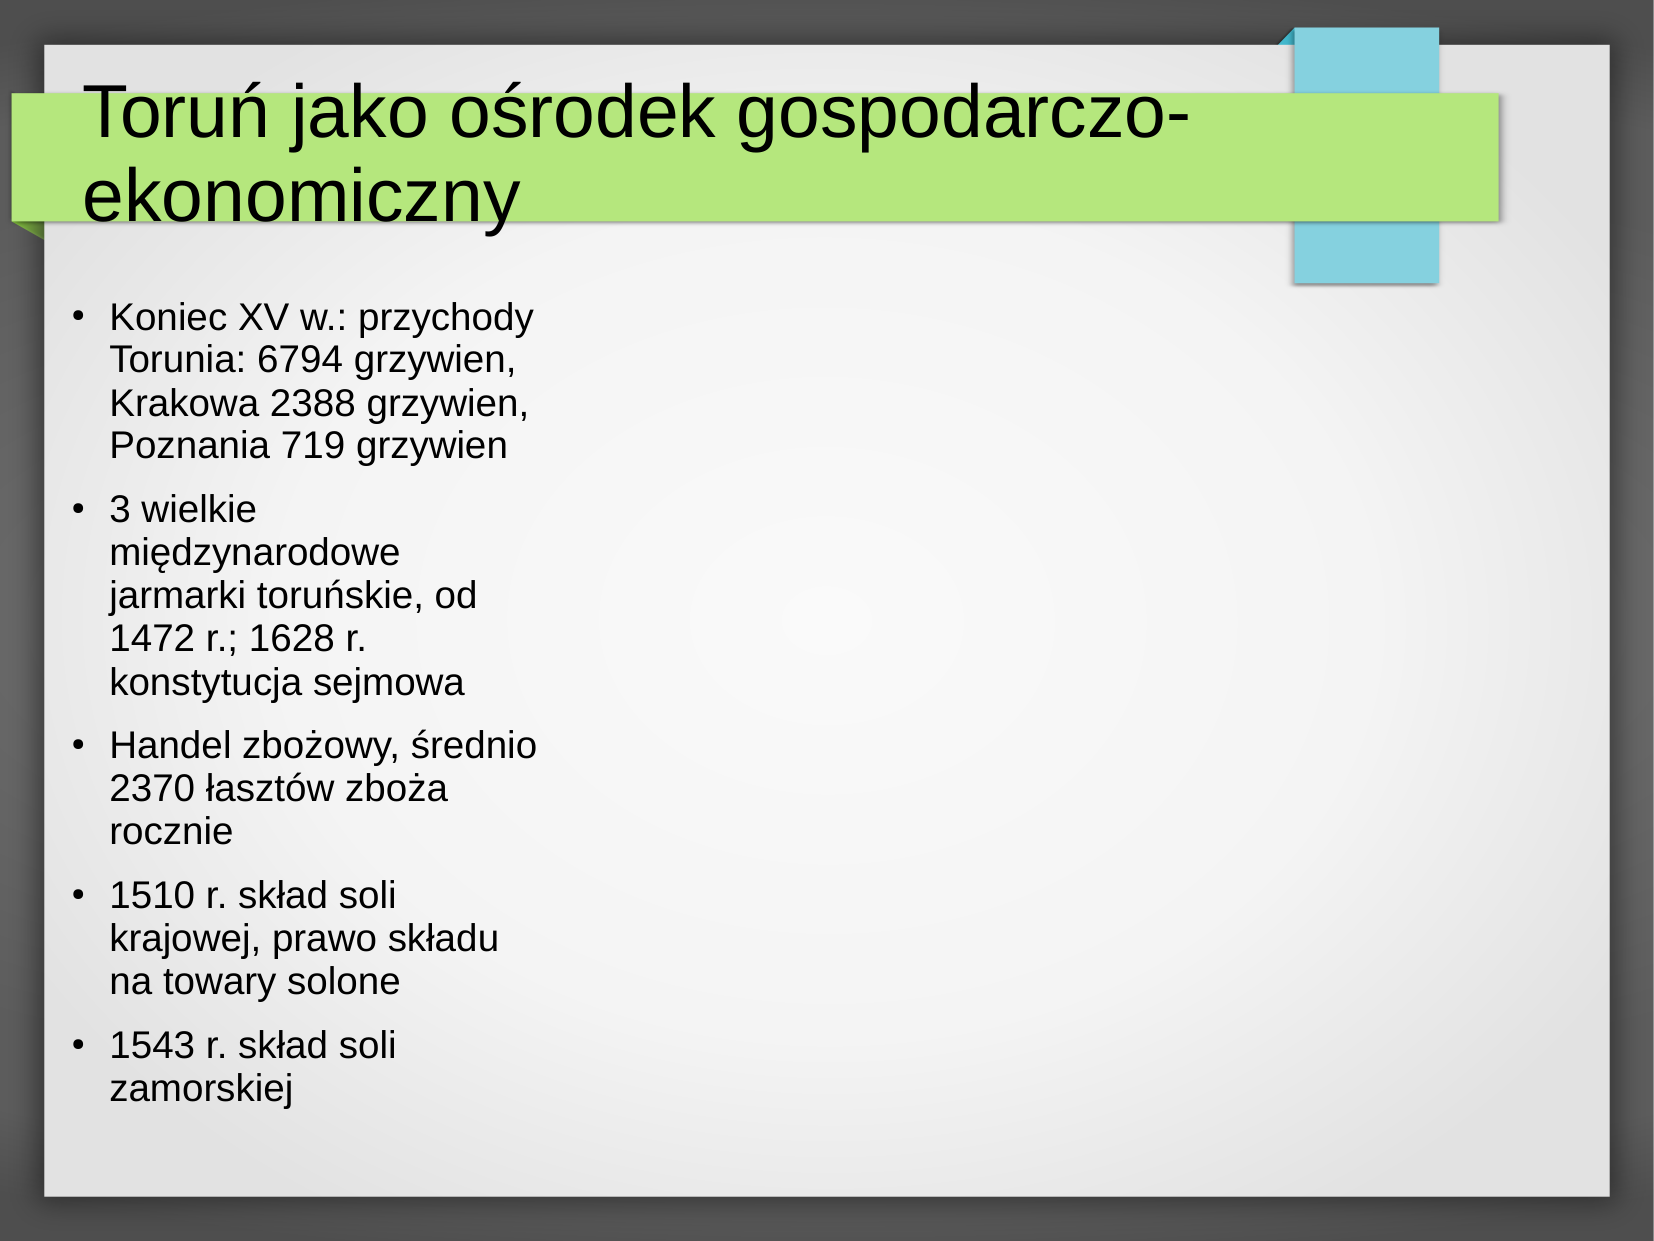

# Toruń jako ośrodek gospodarczo-ekonomiczny
Koniec XV w.: przychody Torunia: 6794 grzywien, Krakowa 2388 grzywien, Poznania 719 grzywien
3 wielkie międzynarodowe jarmarki toruńskie, od 1472 r.; 1628 r. konstytucja sejmowa
Handel zbożowy, średnio 2370 łasztów zboża rocznie
1510 r. skład soli krajowej, prawo składu na towary solone
1543 r. skład soli zamorskiej